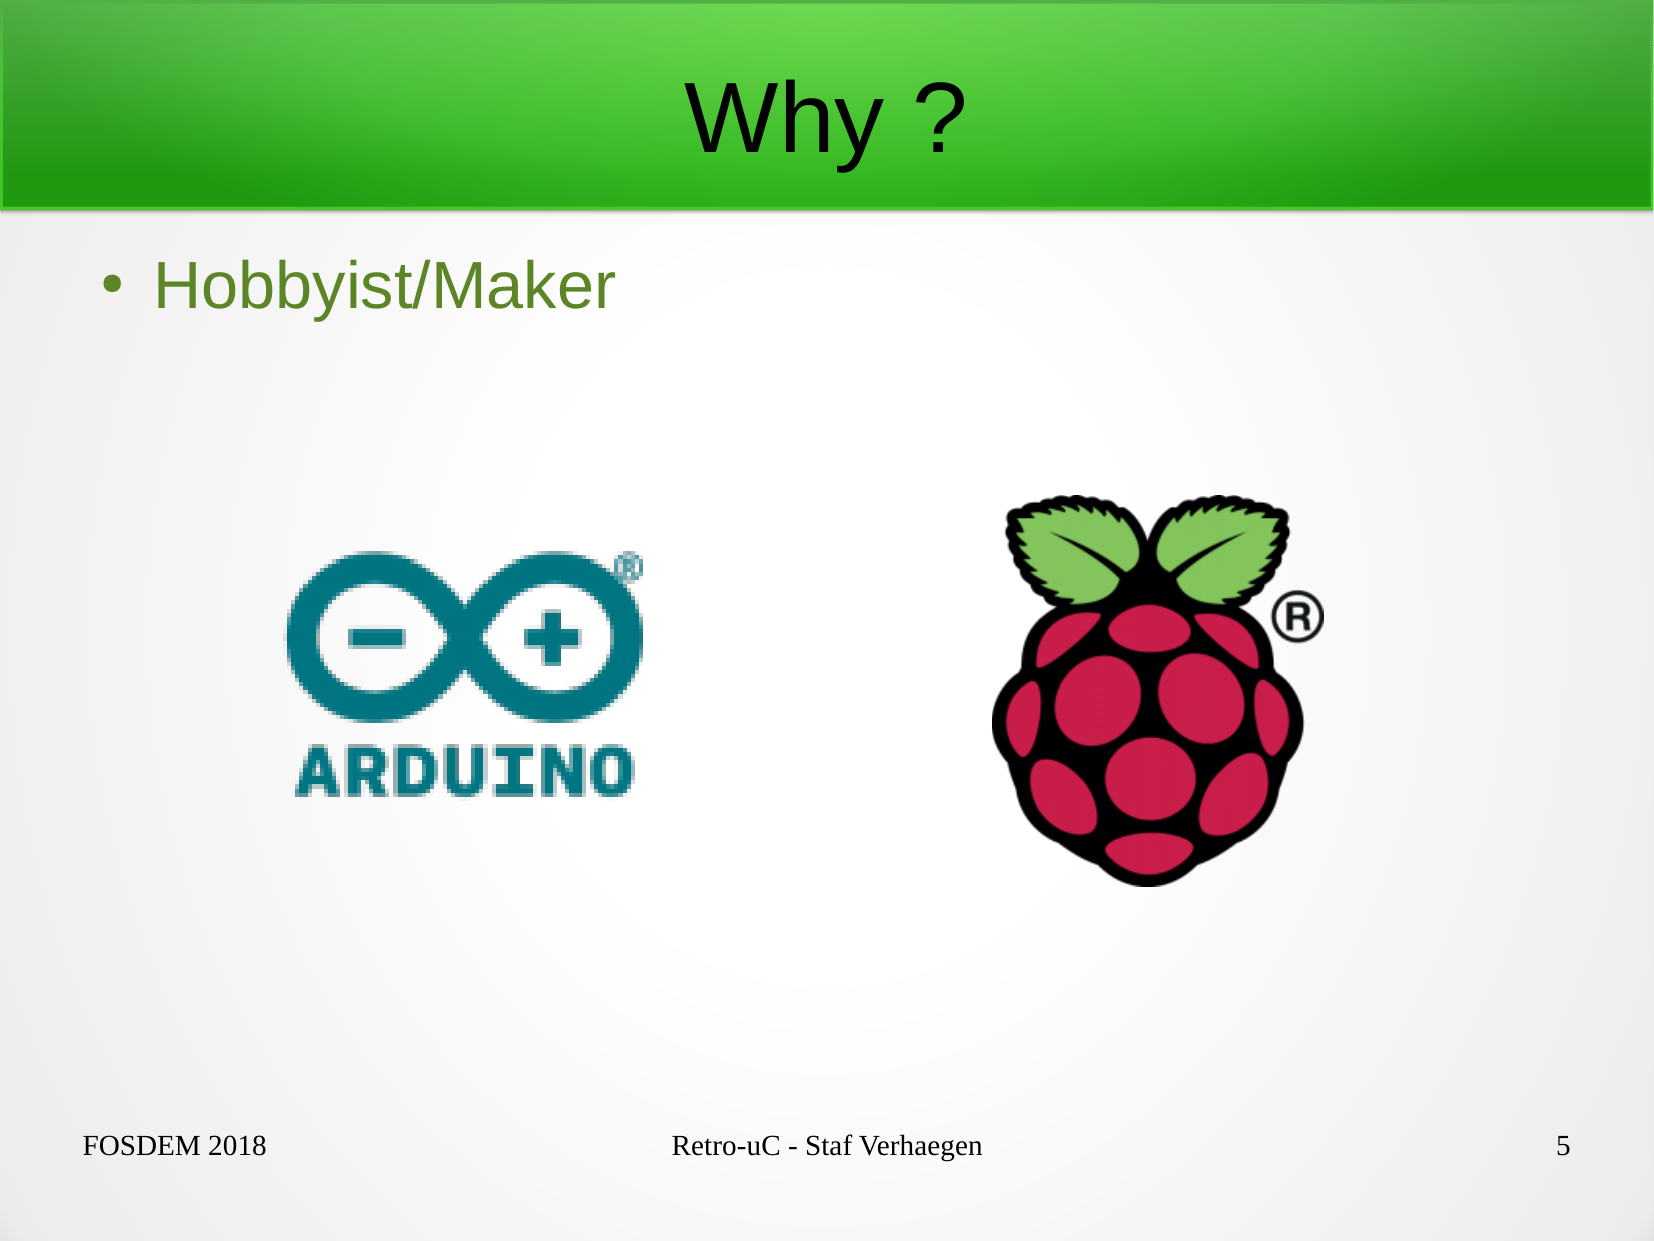

# Why ?
Hobbyist/Maker
FOSDEM 2018
Retro-uC - Staf Verhaegen
5